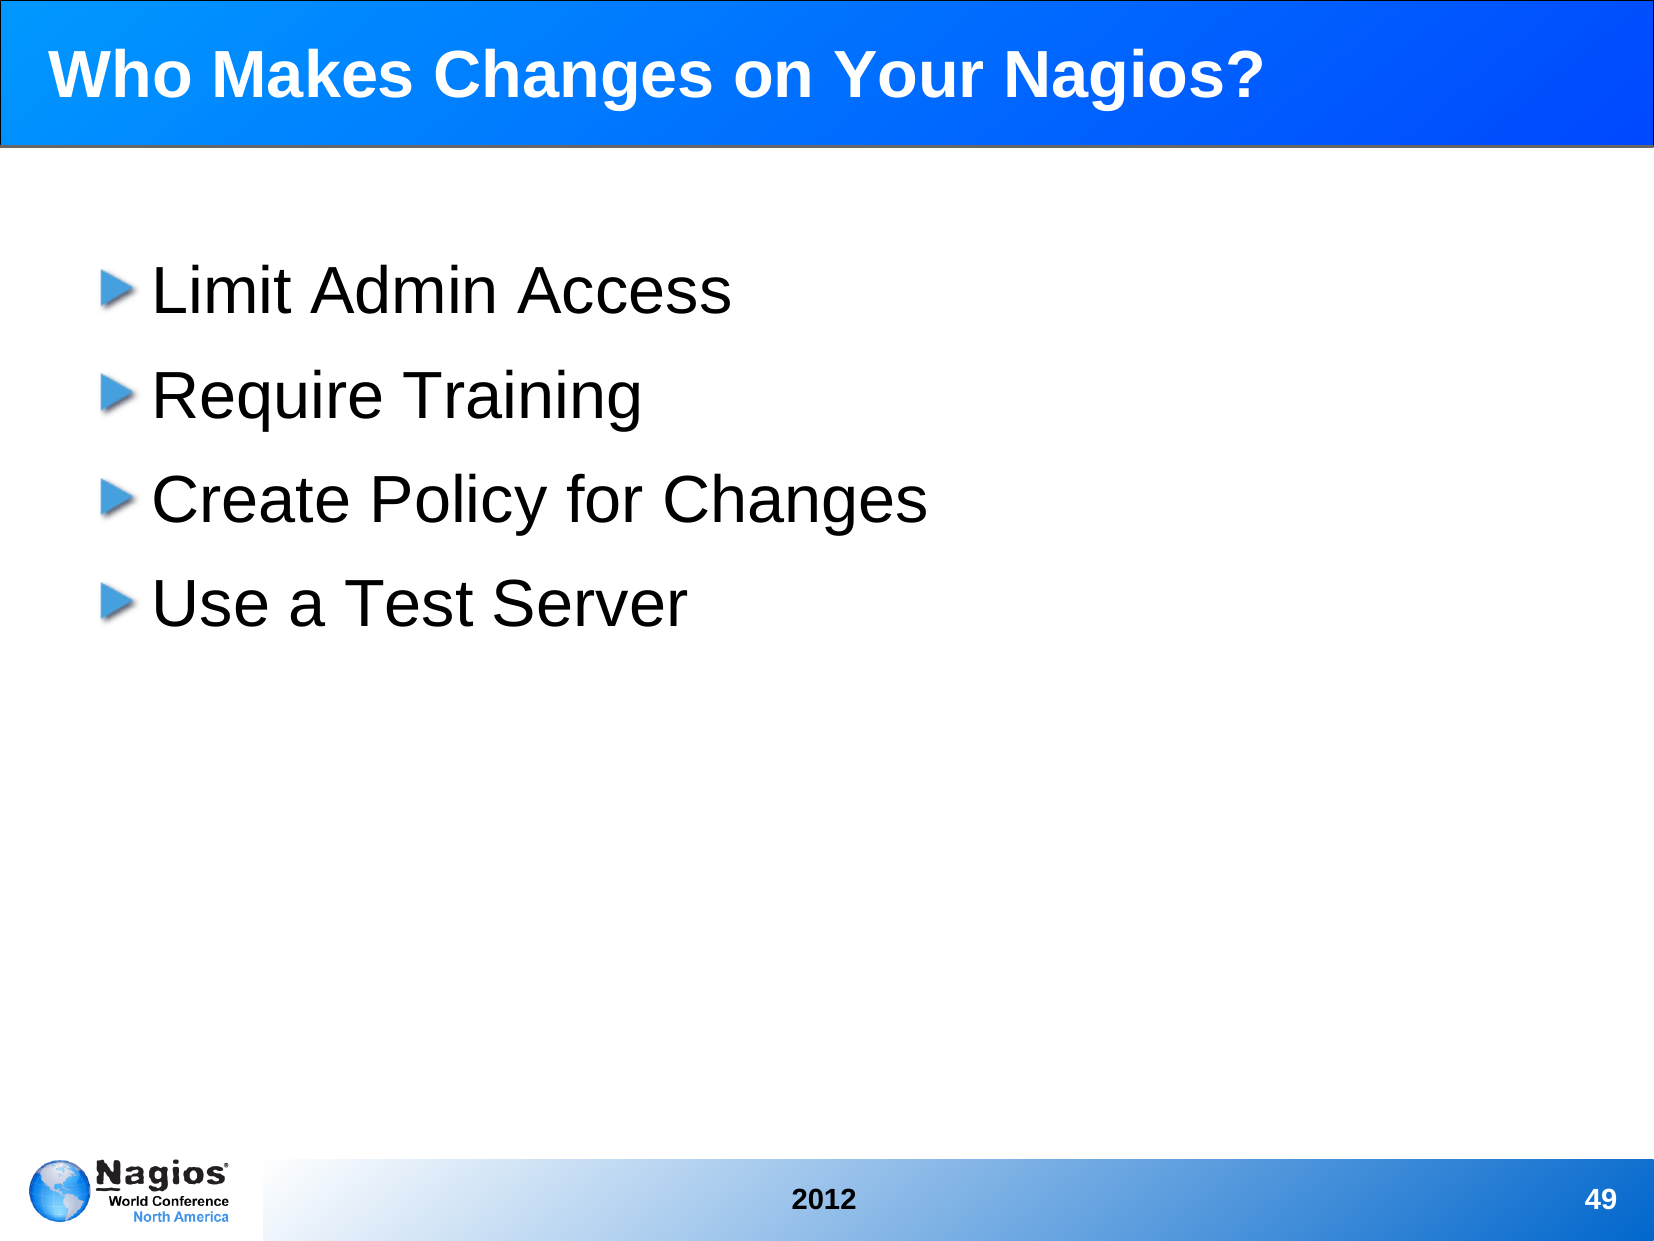

# Who Makes Changes on Your Nagios?
Limit Admin Access
Require Training
Create Policy for Changes
Use a Test Server
2011
49